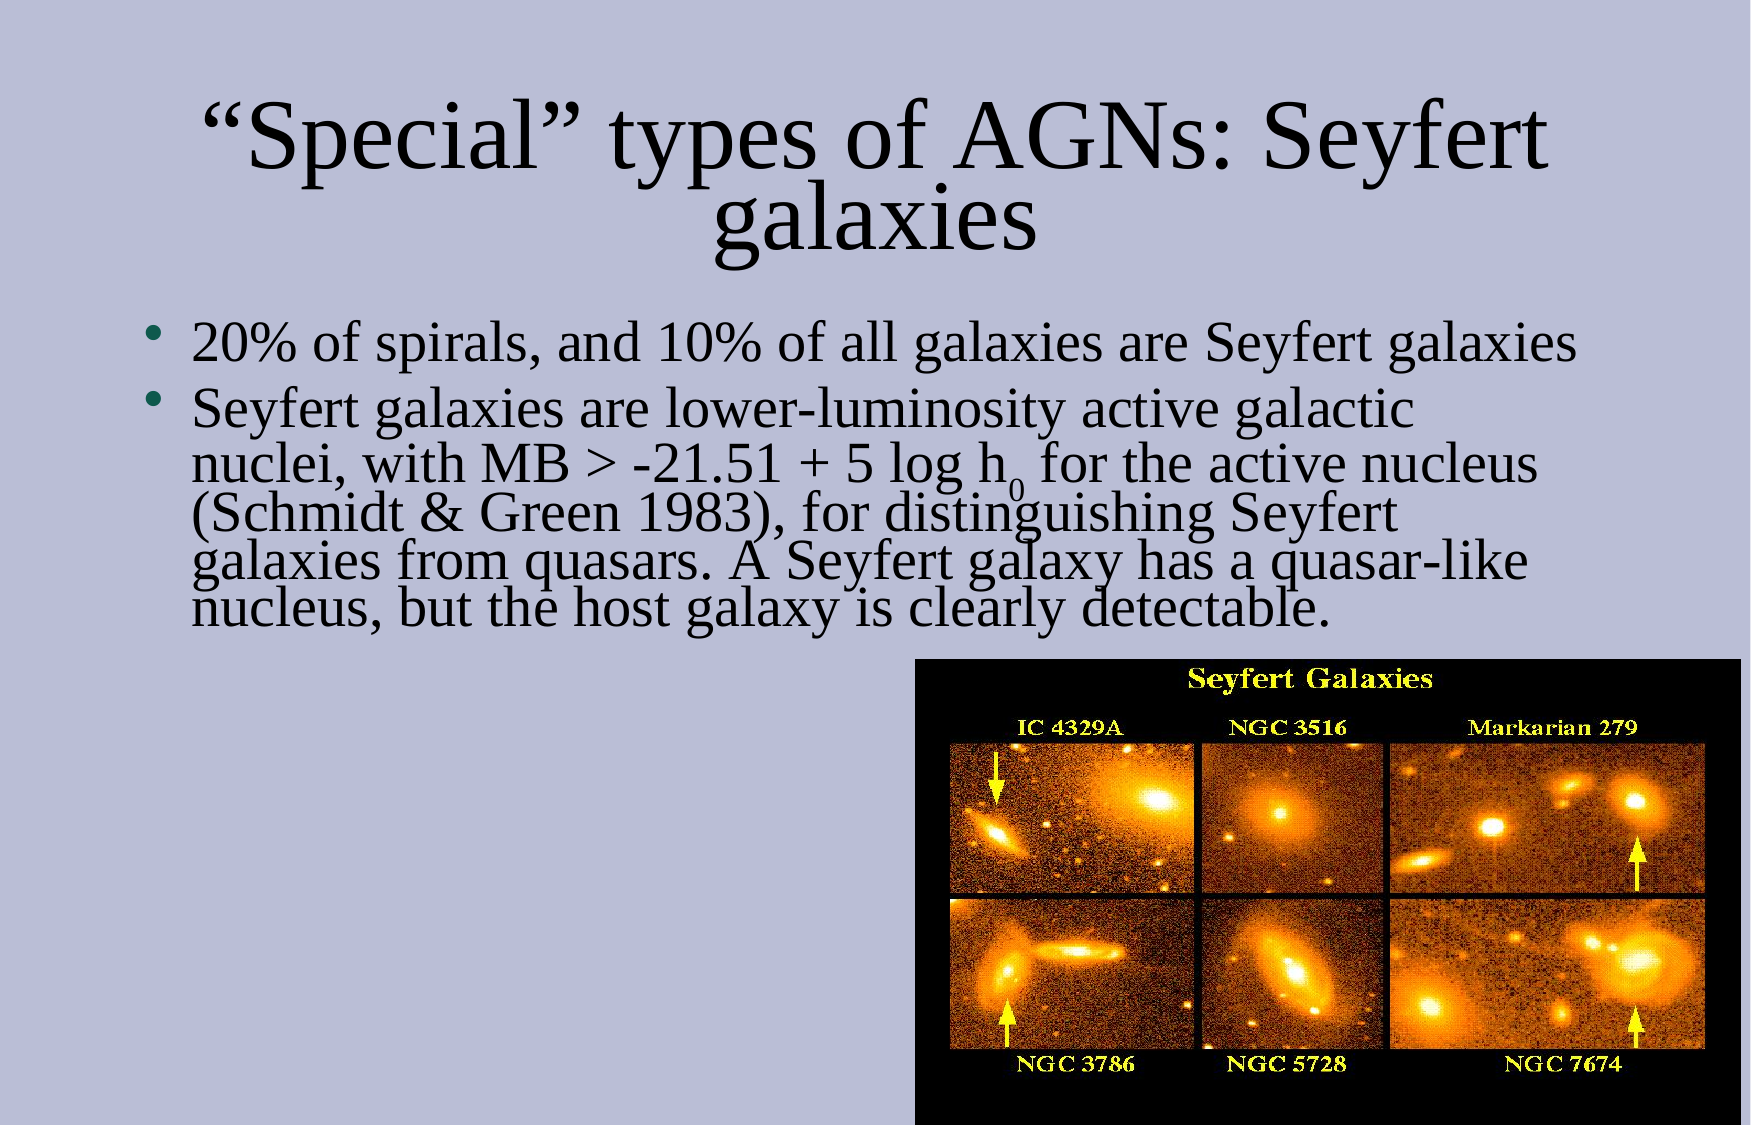

# “Special” types of AGNs: Seyfert galaxies
20% of spirals, and 10% of all galaxies are Seyfert galaxies
Seyfert galaxies are lower-luminosity active galactic nuclei, with MB > -21.51 + 5 log h0 for the active nucleus (Schmidt & Green 1983), for distinguishing Seyfert galaxies from quasars. A Seyfert galaxy has a quasar-like nucleus, but the host galaxy is clearly detectable.